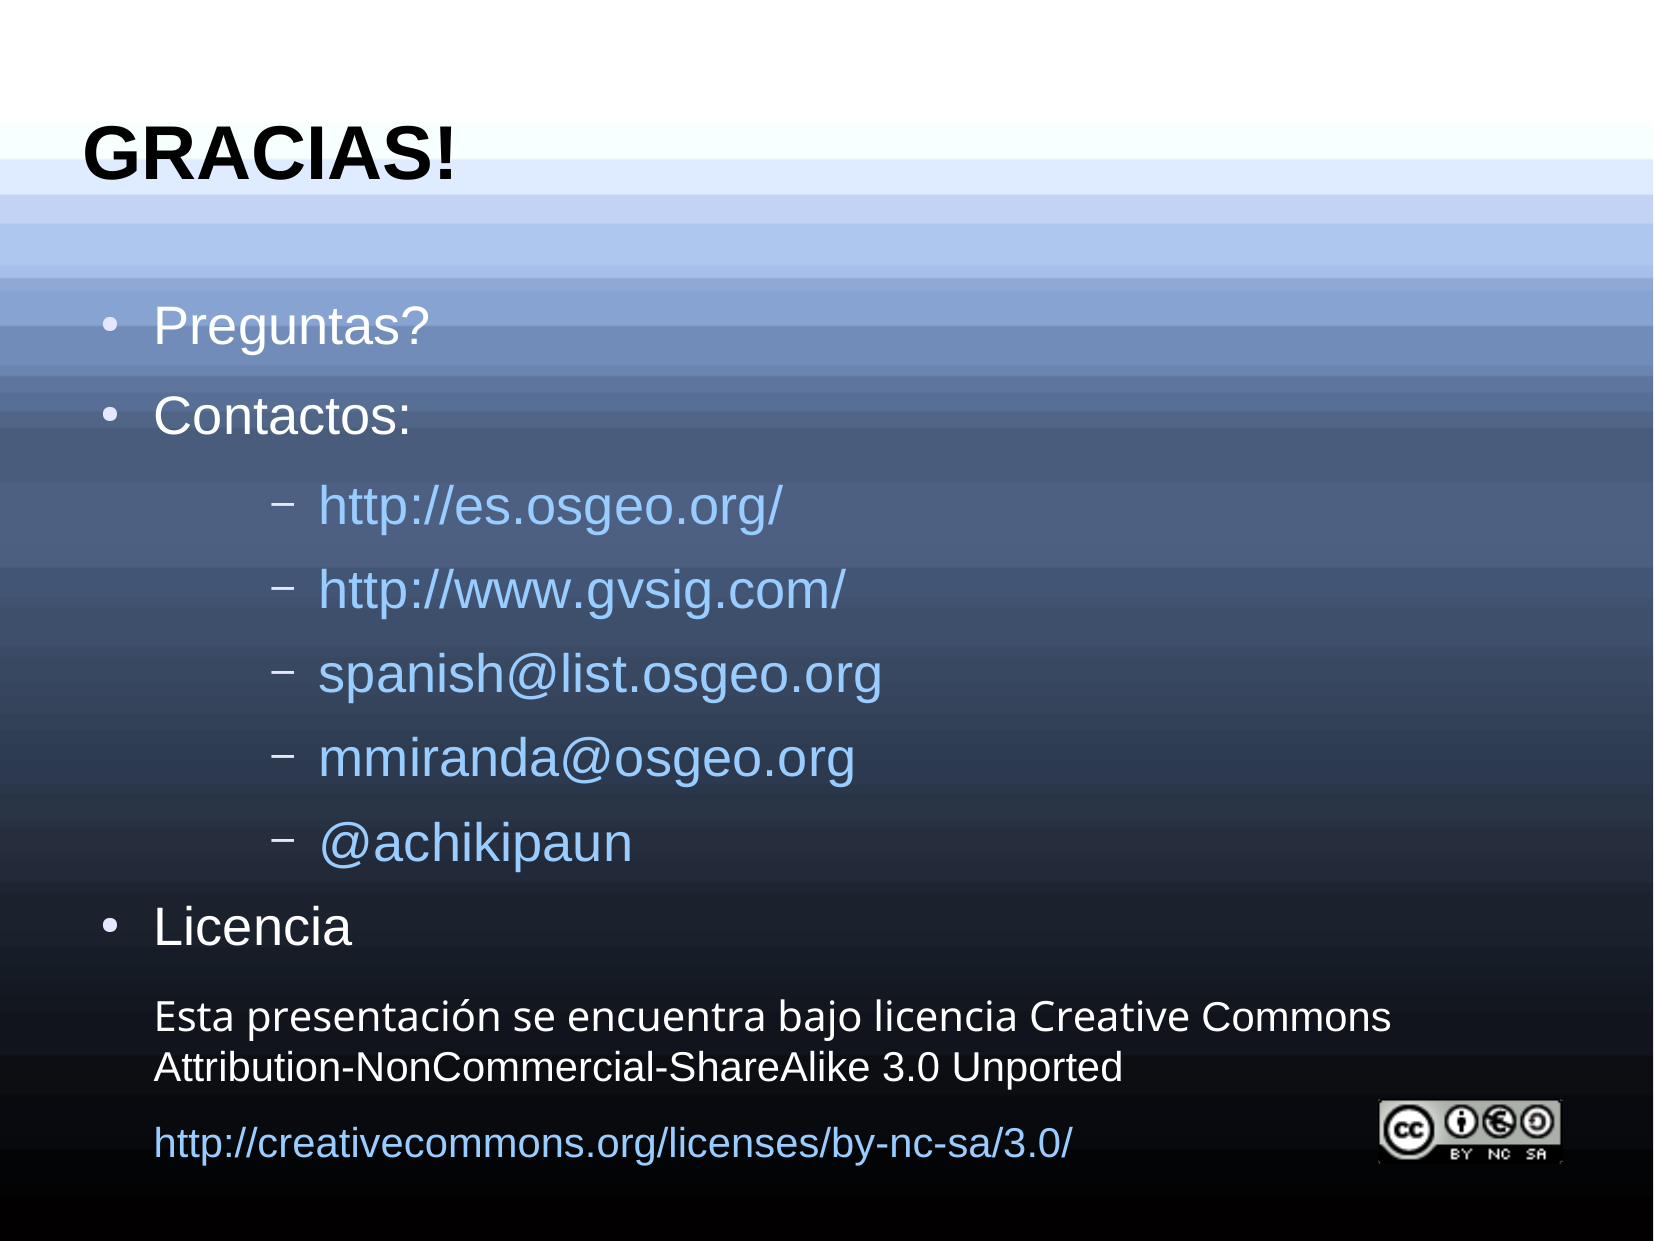

# GRACIAS!
Preguntas?
Contactos:
http://es.osgeo.org/
http://www.gvsig.com/
spanish@list.osgeo.org
mmiranda@osgeo.org
@achikipaun
Licencia
Esta presentación se encuentra bajo licencia Creative Commons Attribution-NonCommercial-ShareAlike 3.0 Unported
http://creativecommons.org/licenses/by-nc-sa/3.0/